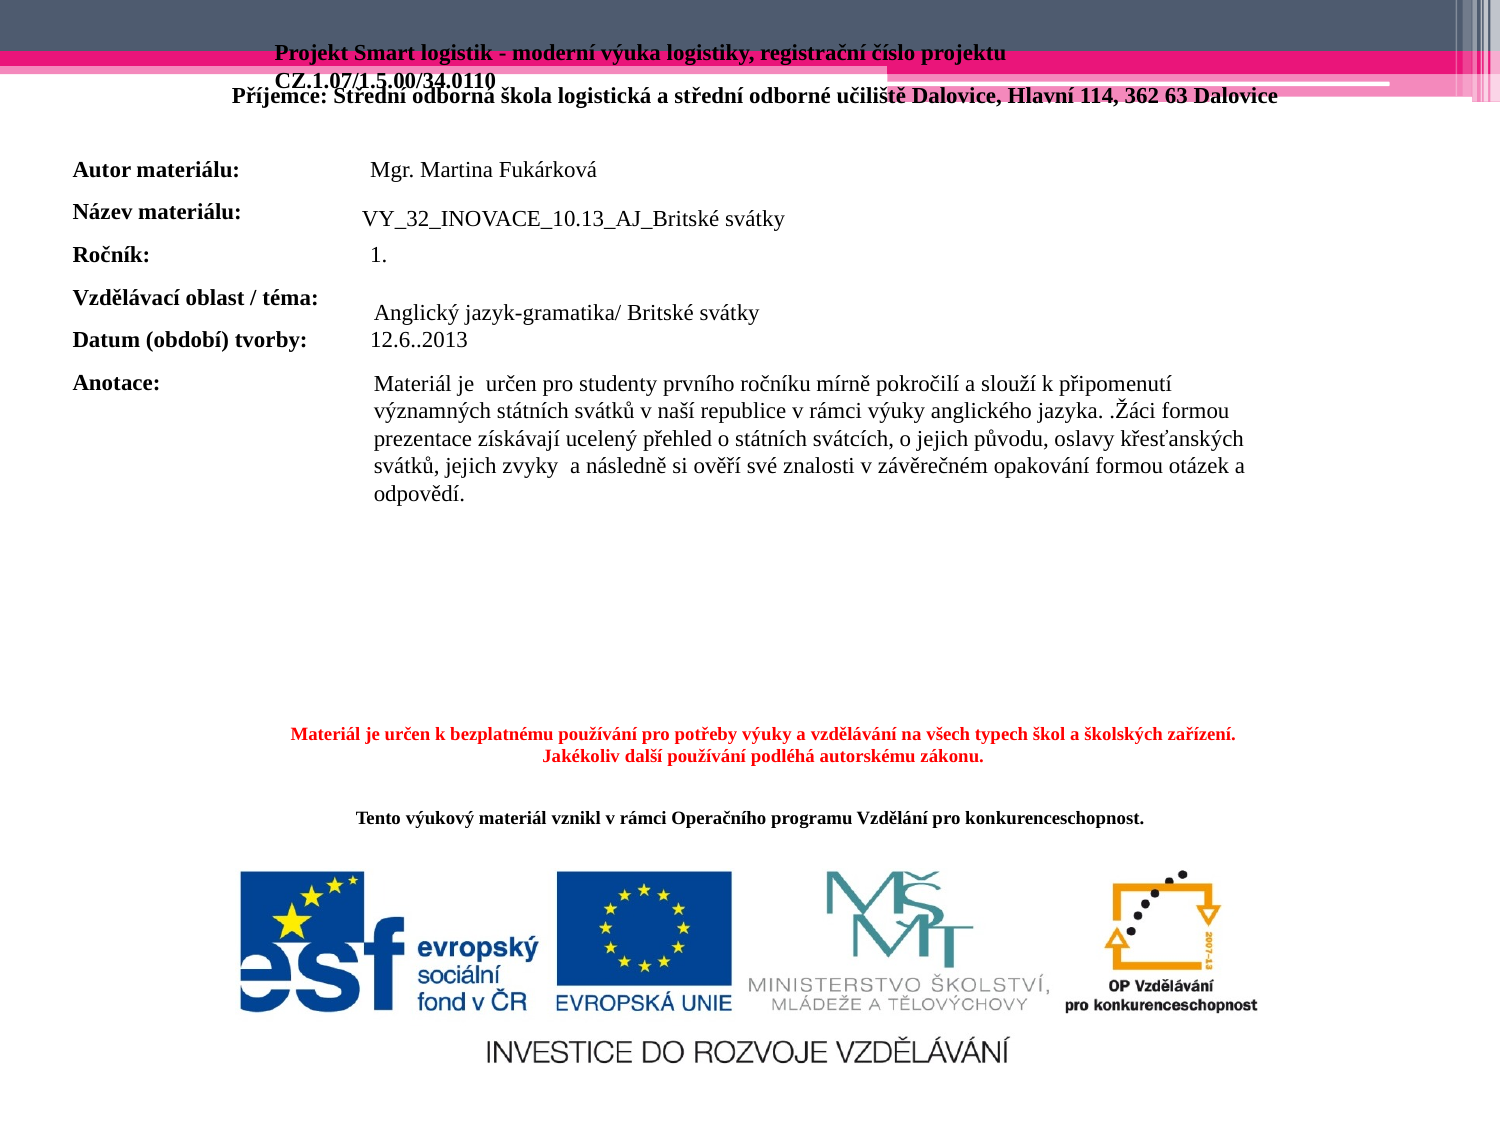

Projekt Smart logistik - moderní výuka logistiky, registrační číslo projektu CZ.1.07/1.5.00/34.0110
Příjemce: Střední odborná škola logistická a střední odborné učiliště Dalovice, Hlavní 114, 362 63 Dalovice
Autor materiálu:
Mgr. Martina Fukárková
Název materiálu:
VY_32_INOVACE_10.13_AJ_Britské svátky
Ročník:
1.
Vzdělávací oblast / téma:
Anglický jazyk-gramatika/ Britské svátky
Datum (období) tvorby:
12.6..2013
Anotace:
Materiál je určen pro studenty prvního ročníku mírně pokročilí a slouží k připomenutí významných státních svátků v naší republice v rámci výuky anglického jazyka. .Žáci formou prezentace získávají ucelený přehled o státních svátcích, o jejich původu, oslavy křesťanských svátků, jejich zvyky a následně si ověří své znalosti v závěrečném opakování formou otázek a odpovědí.
Materiál je určen k bezplatnému používání pro potřeby výuky a vzdělávání na všech typech škol a školských zařízení.
Jakékoliv další používání podléhá autorskému zákonu.
Tento výukový materiál vznikl v rámci Operačního programu Vzdělání pro konkurenceschopnost.